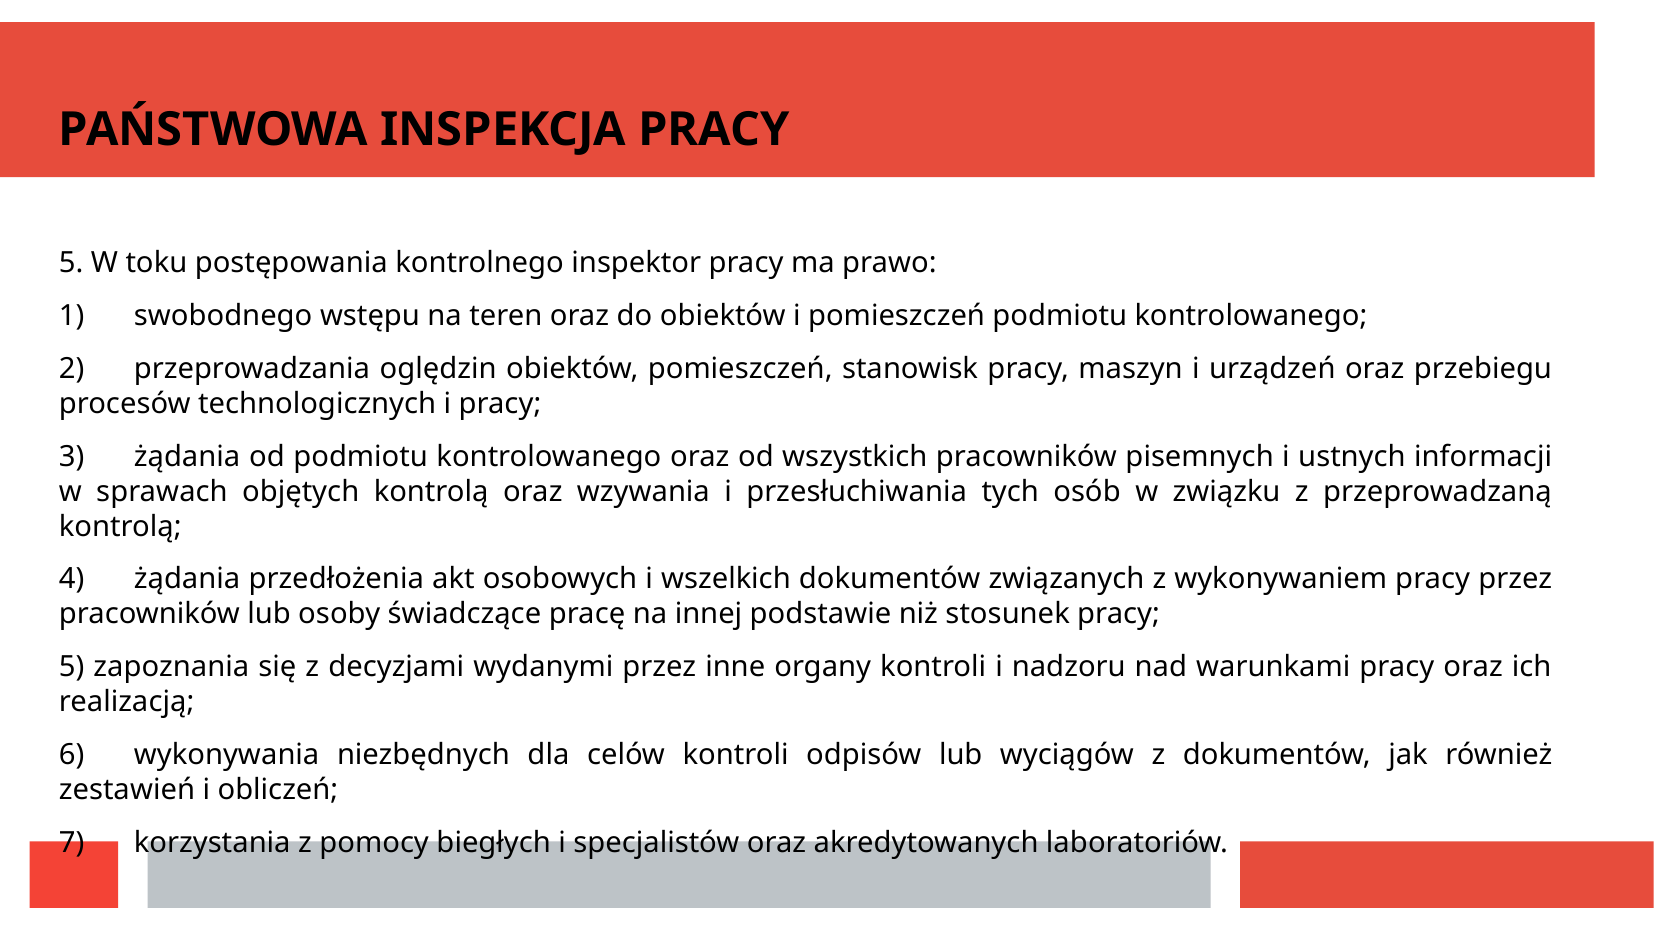

# PAŃSTWOWA INSPEKCJA PRACY
5. W toku postępowania kontrolnego inspektor pracy ma prawo:
1)	swobodnego wstępu na teren oraz do obiektów i pomieszczeń podmiotu kontrolowanego;
2)	przeprowadzania oględzin obiektów, pomieszczeń, stanowisk pracy, maszyn i urządzeń oraz przebiegu procesów technologicznych i pracy;
3)	żądania od podmiotu kontrolowanego oraz od wszystkich pracowników pisemnych i ustnych informacji w sprawach objętych kontrolą oraz wzywania i przesłuchiwania tych osób w związku z przeprowadzaną kontrolą;
4)	żądania przedłożenia akt osobowych i wszelkich dokumentów związanych z wykonywaniem pracy przez pracowników lub osoby świadczące pracę na innej podstawie niż stosunek pracy;
5) zapoznania się z decyzjami wydanymi przez inne organy kontroli i nadzoru nad warunkami pracy oraz ich realizacją;
6)	wykonywania niezbędnych dla celów kontroli odpisów lub wyciągów z dokumentów, jak również zestawień i obliczeń;
7)	korzystania z pomocy biegłych i specjalistów oraz akredytowanych laboratoriów.